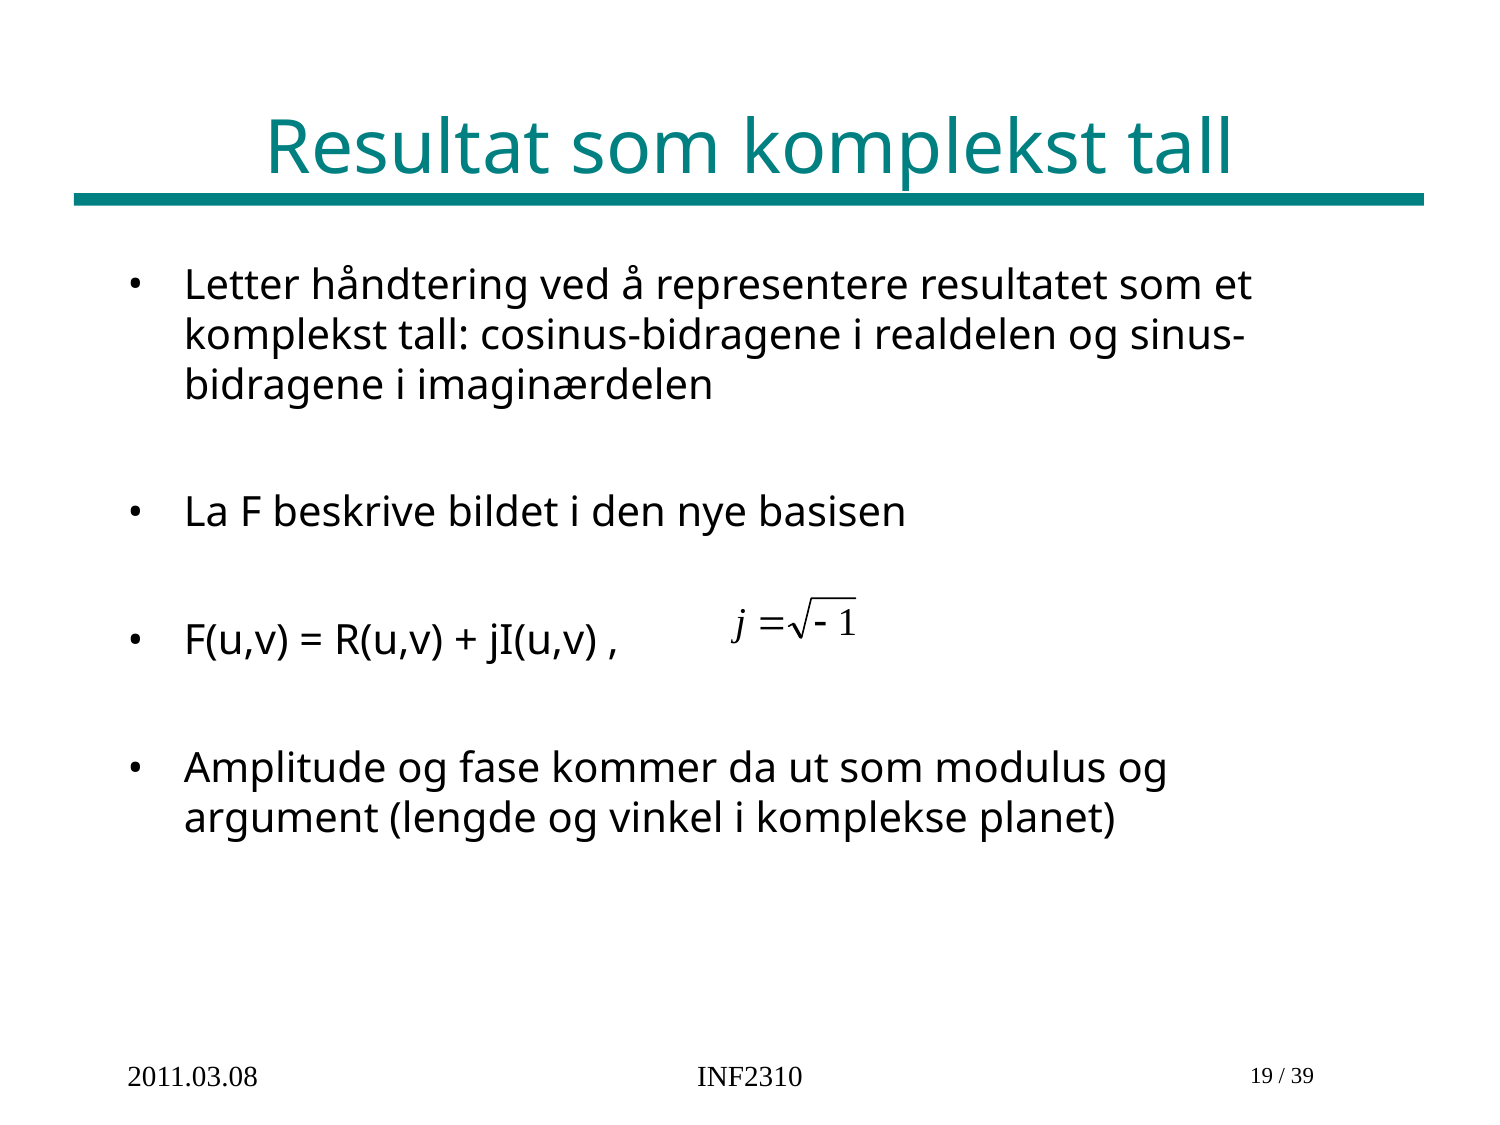

# Resultat som komplekst tall
Letter håndtering ved å representere resultatet som et komplekst tall: cosinus-bidragene i realdelen og sinus-bidragene i imaginærdelen
La F beskrive bildet i den nye basisen
F(u,v) = R(u,v) + jI(u,v) ,
Amplitude og fase kommer da ut som modulus og argument (lengde og vinkel i komplekse planet)
2011.03.08XXX
INF2310